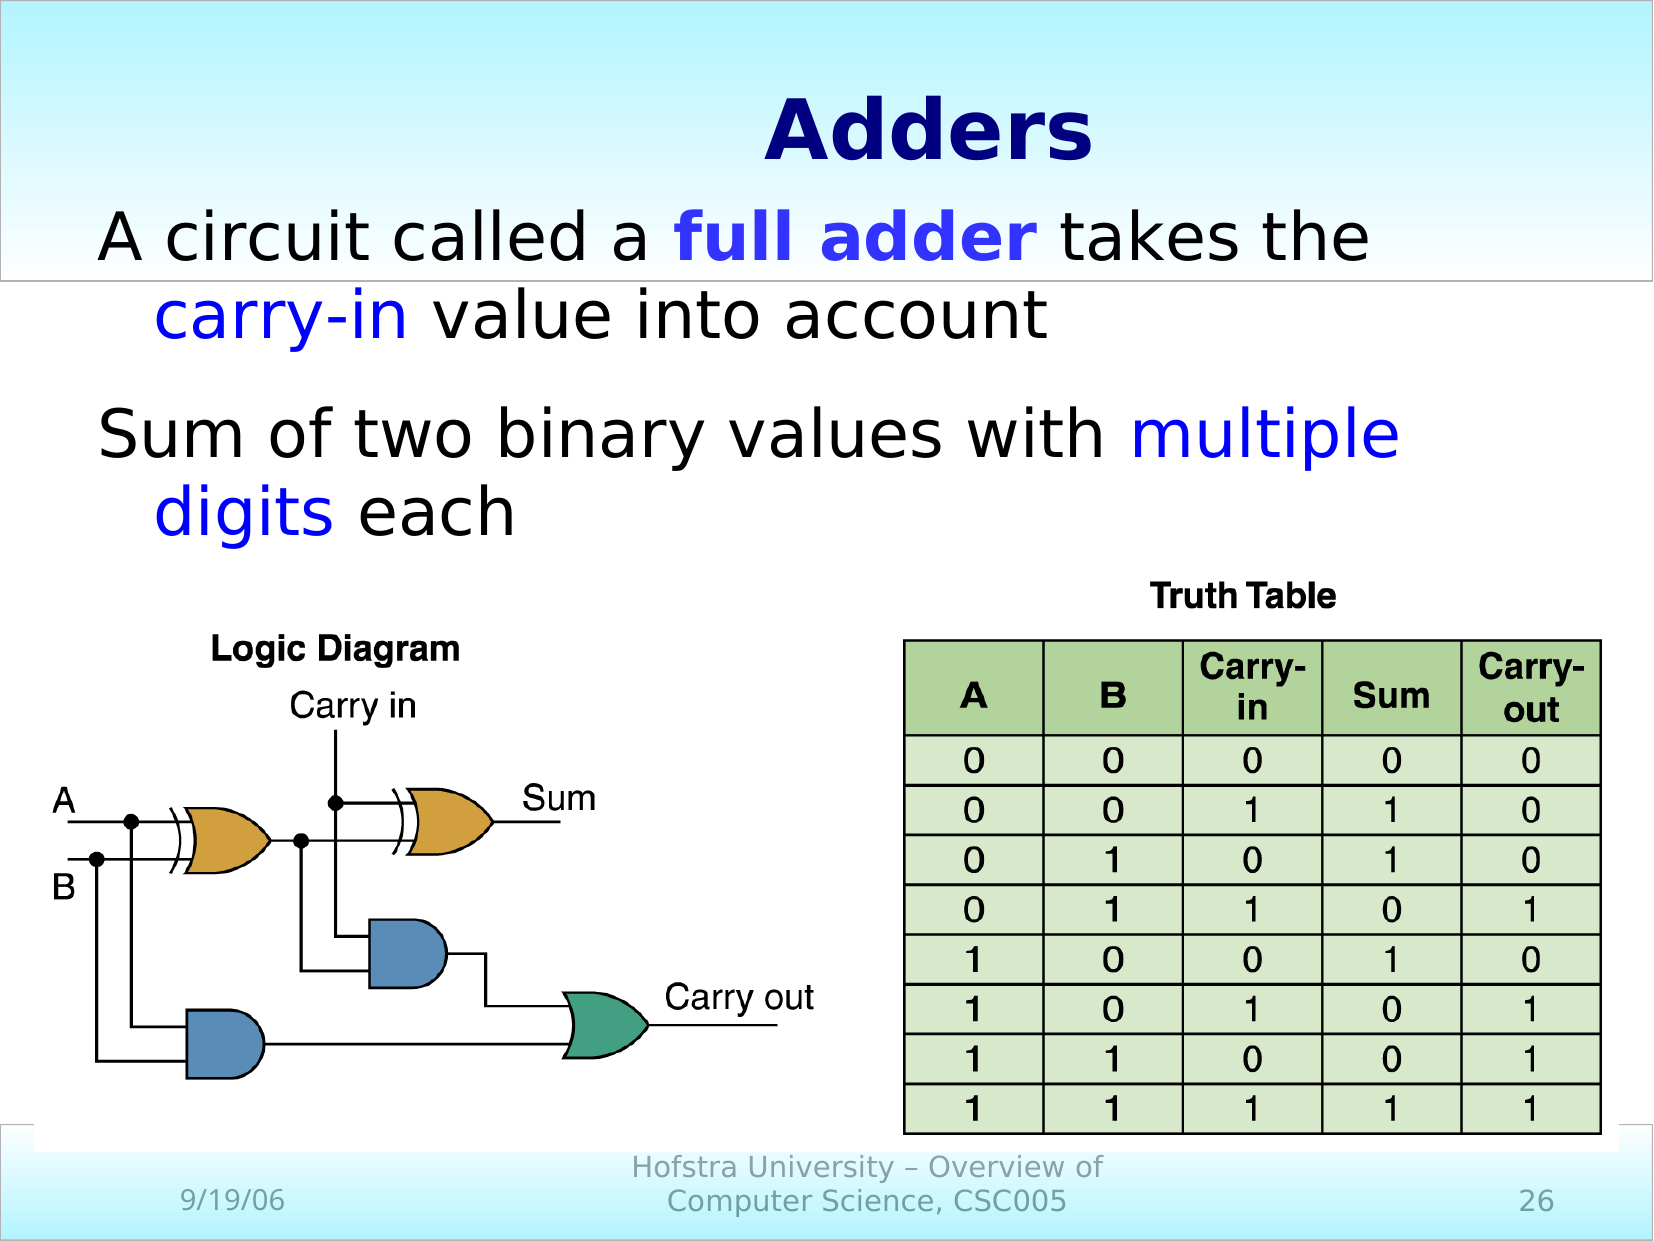

# Adders
A circuit called a full adder takes the carry-in value into account
Sum of two binary values with multiple digits each
09/27/06
26